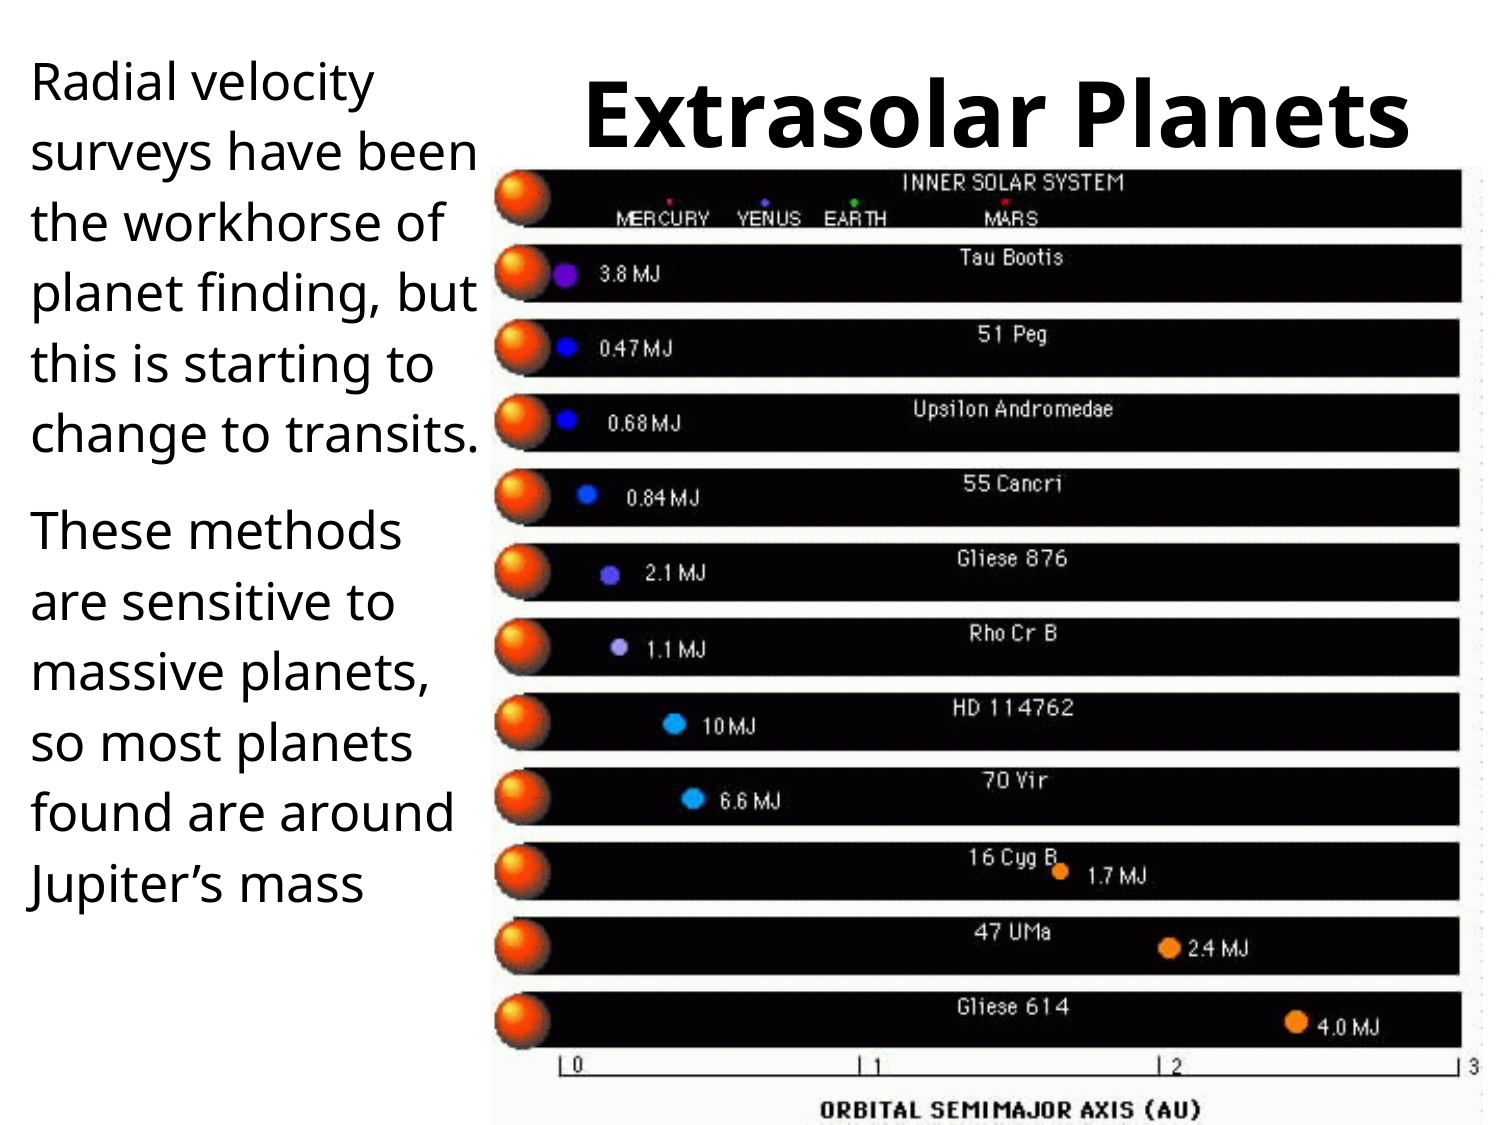

Radial velocity surveys have been the workhorse of planet finding, but this is starting to change to transits.
These methods are sensitive to massive planets, so most planets found are around Jupiter’s mass
# Extrasolar Planets